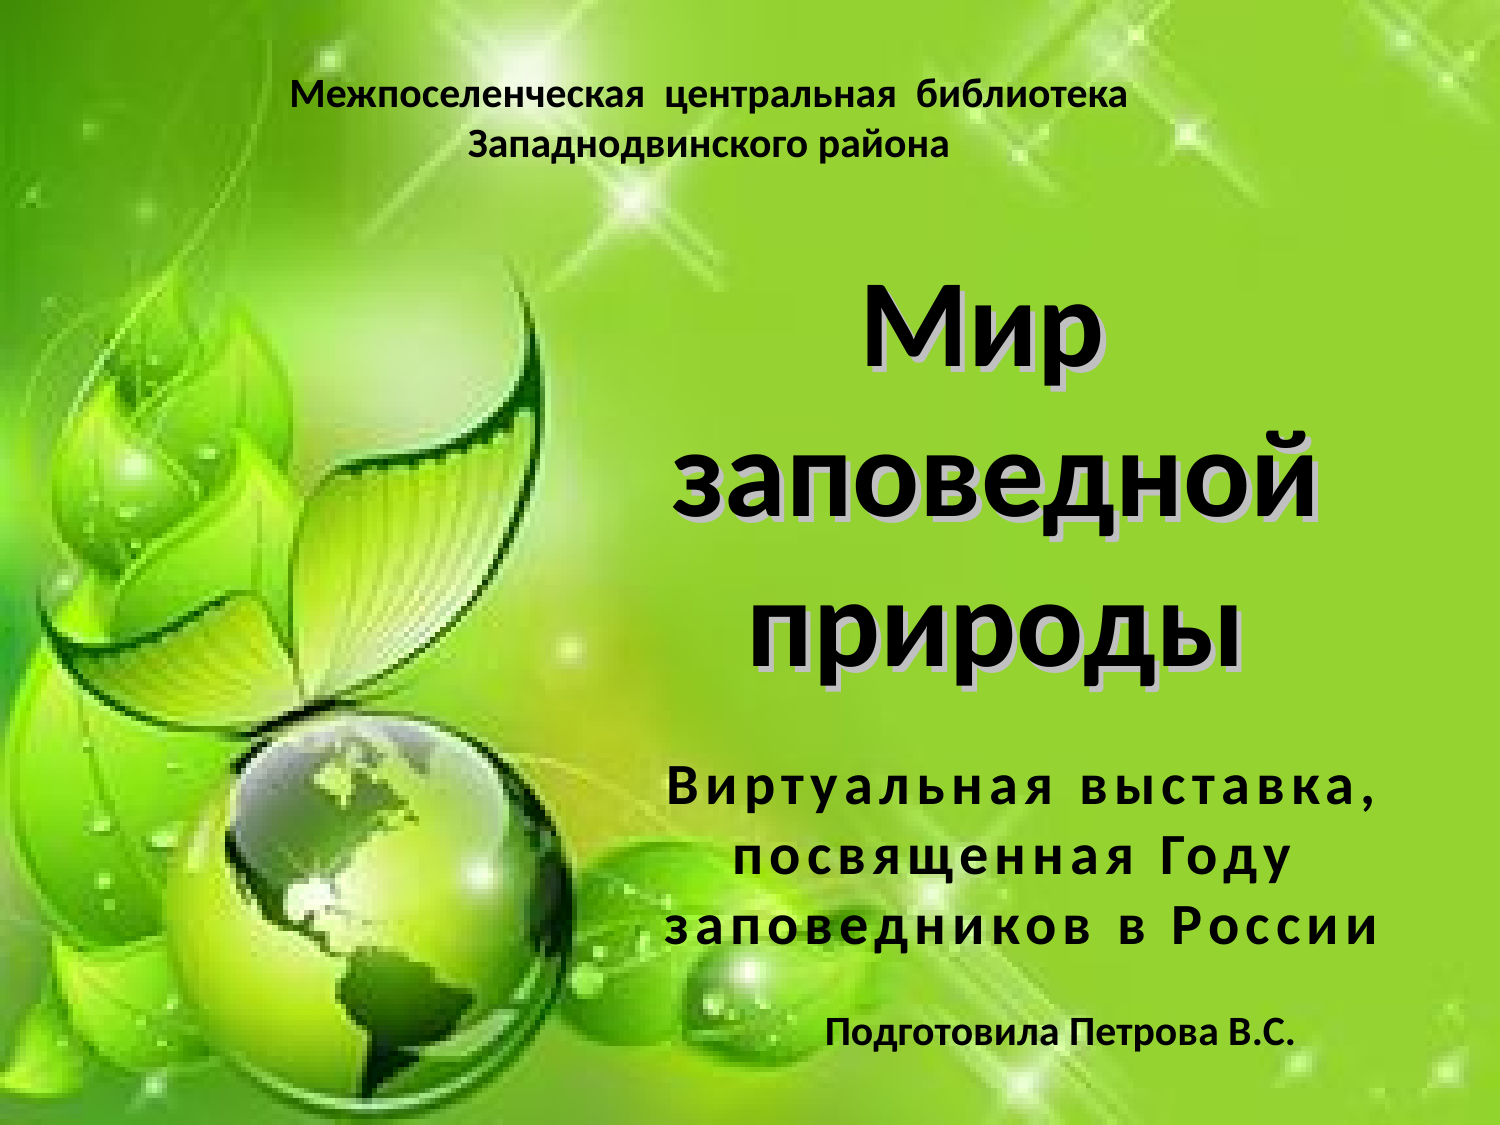

Межпоселенческая центральная библиотека
Западнодвинского района
Мир
заповедной
природы
Виртуальная выставка,
посвященная Году
заповедников в России
Подготовила Петрова В.С.